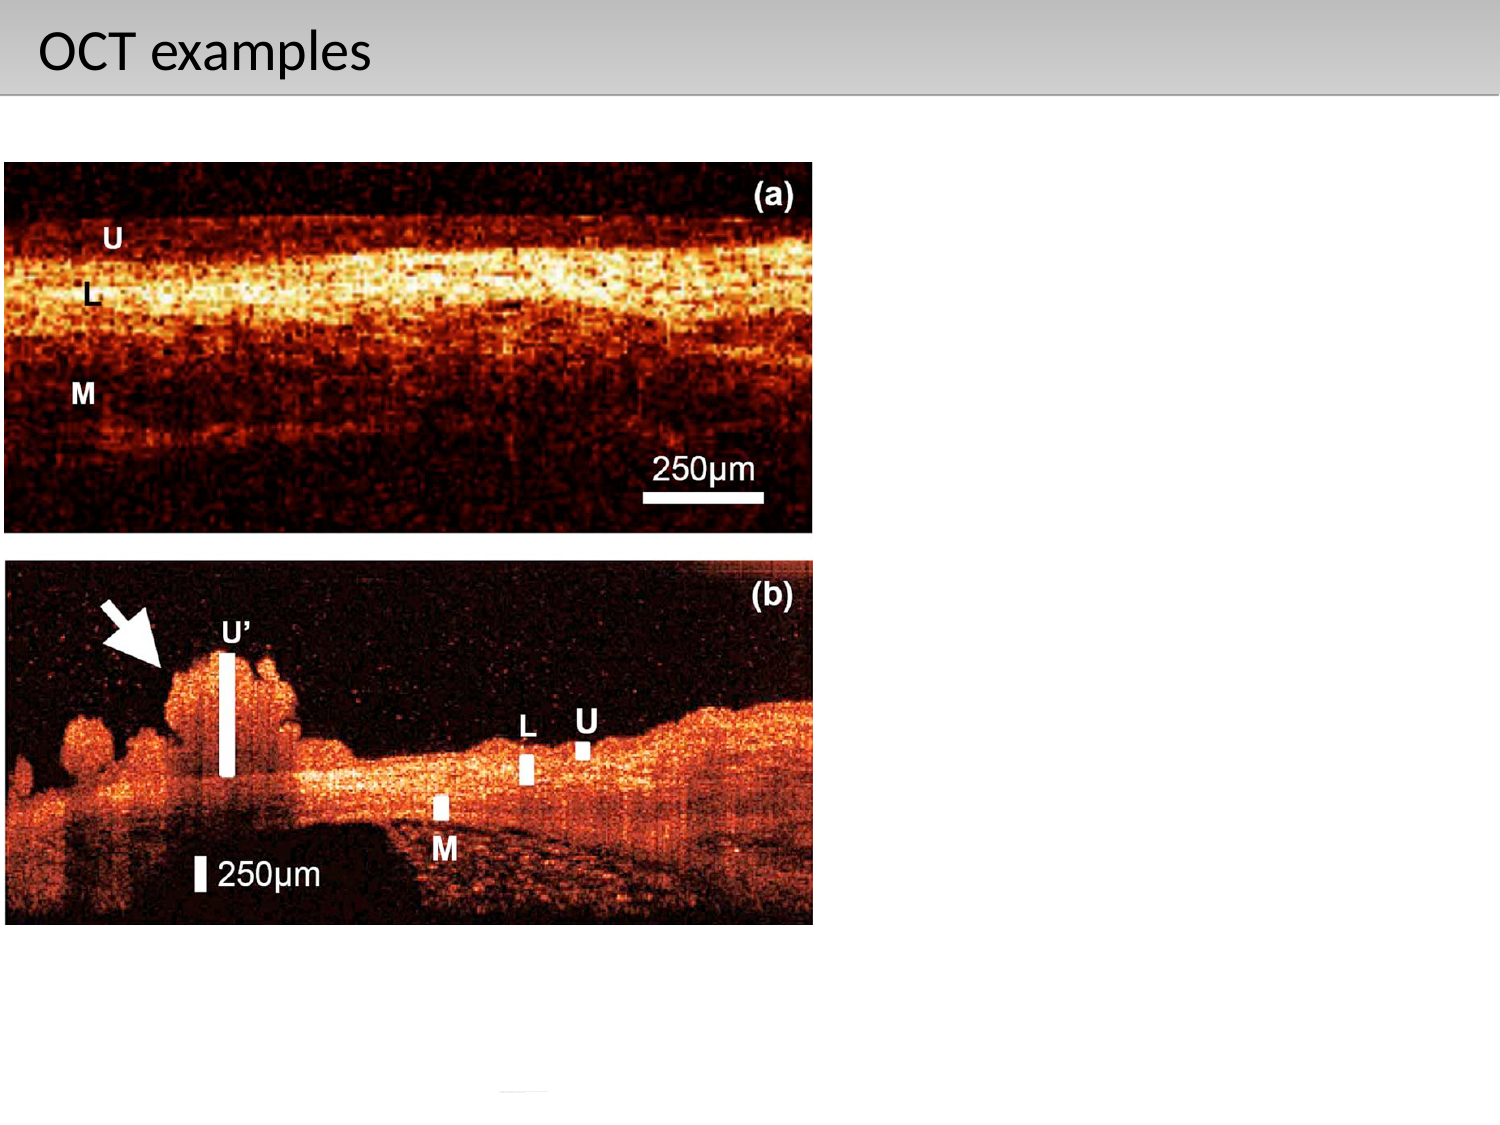

# OCT examples
High magnification OCT image of benign human bladder taken with a clinical system during cystoscopy. Three distinct layers are visible: urothelium U, lamina propria L, and muscularis propria M. A sharp border is visible between the urothelium and the lamina propria.
Low magnification OCT image of a neoplastic rat bladder taken with aresearch system. The diseased urothelium U’, arrow is clearly visible.
.